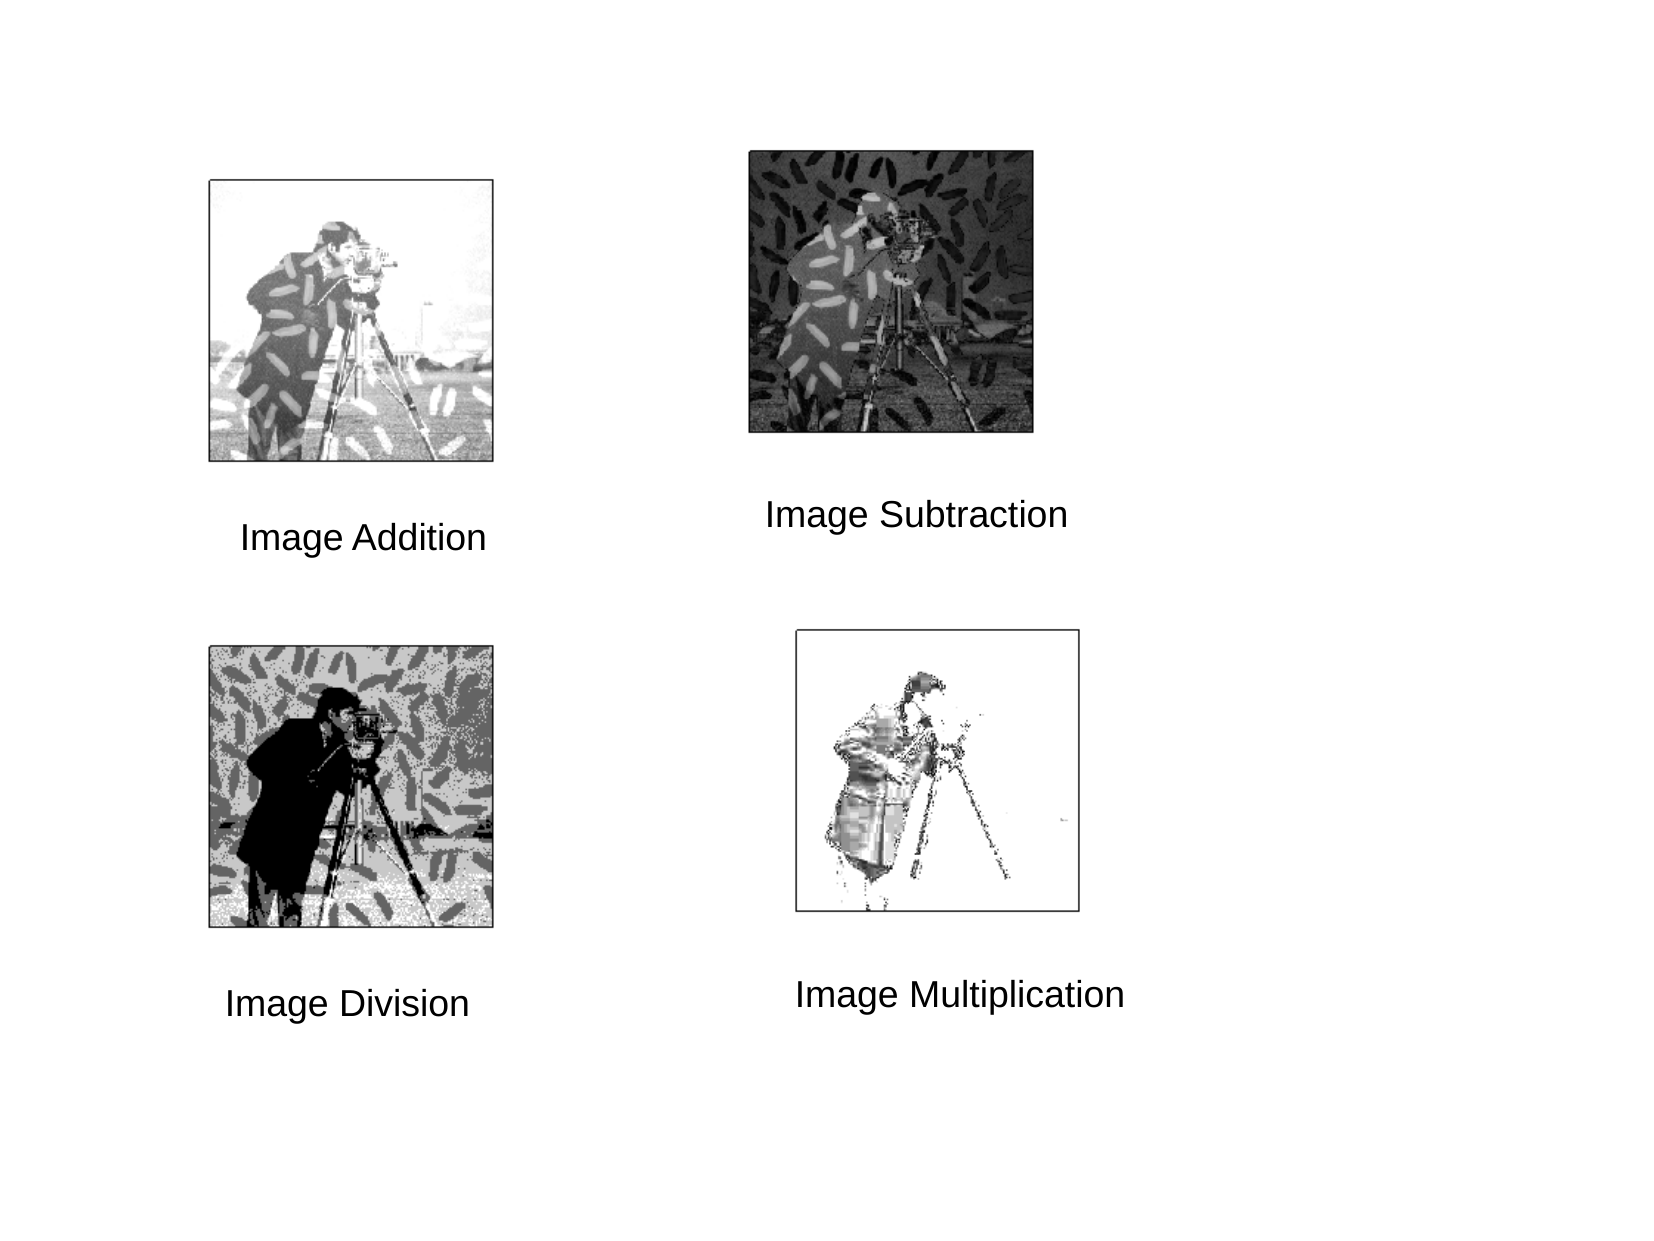

Image Subtraction
Image Addition
Image Multiplication
Image Division